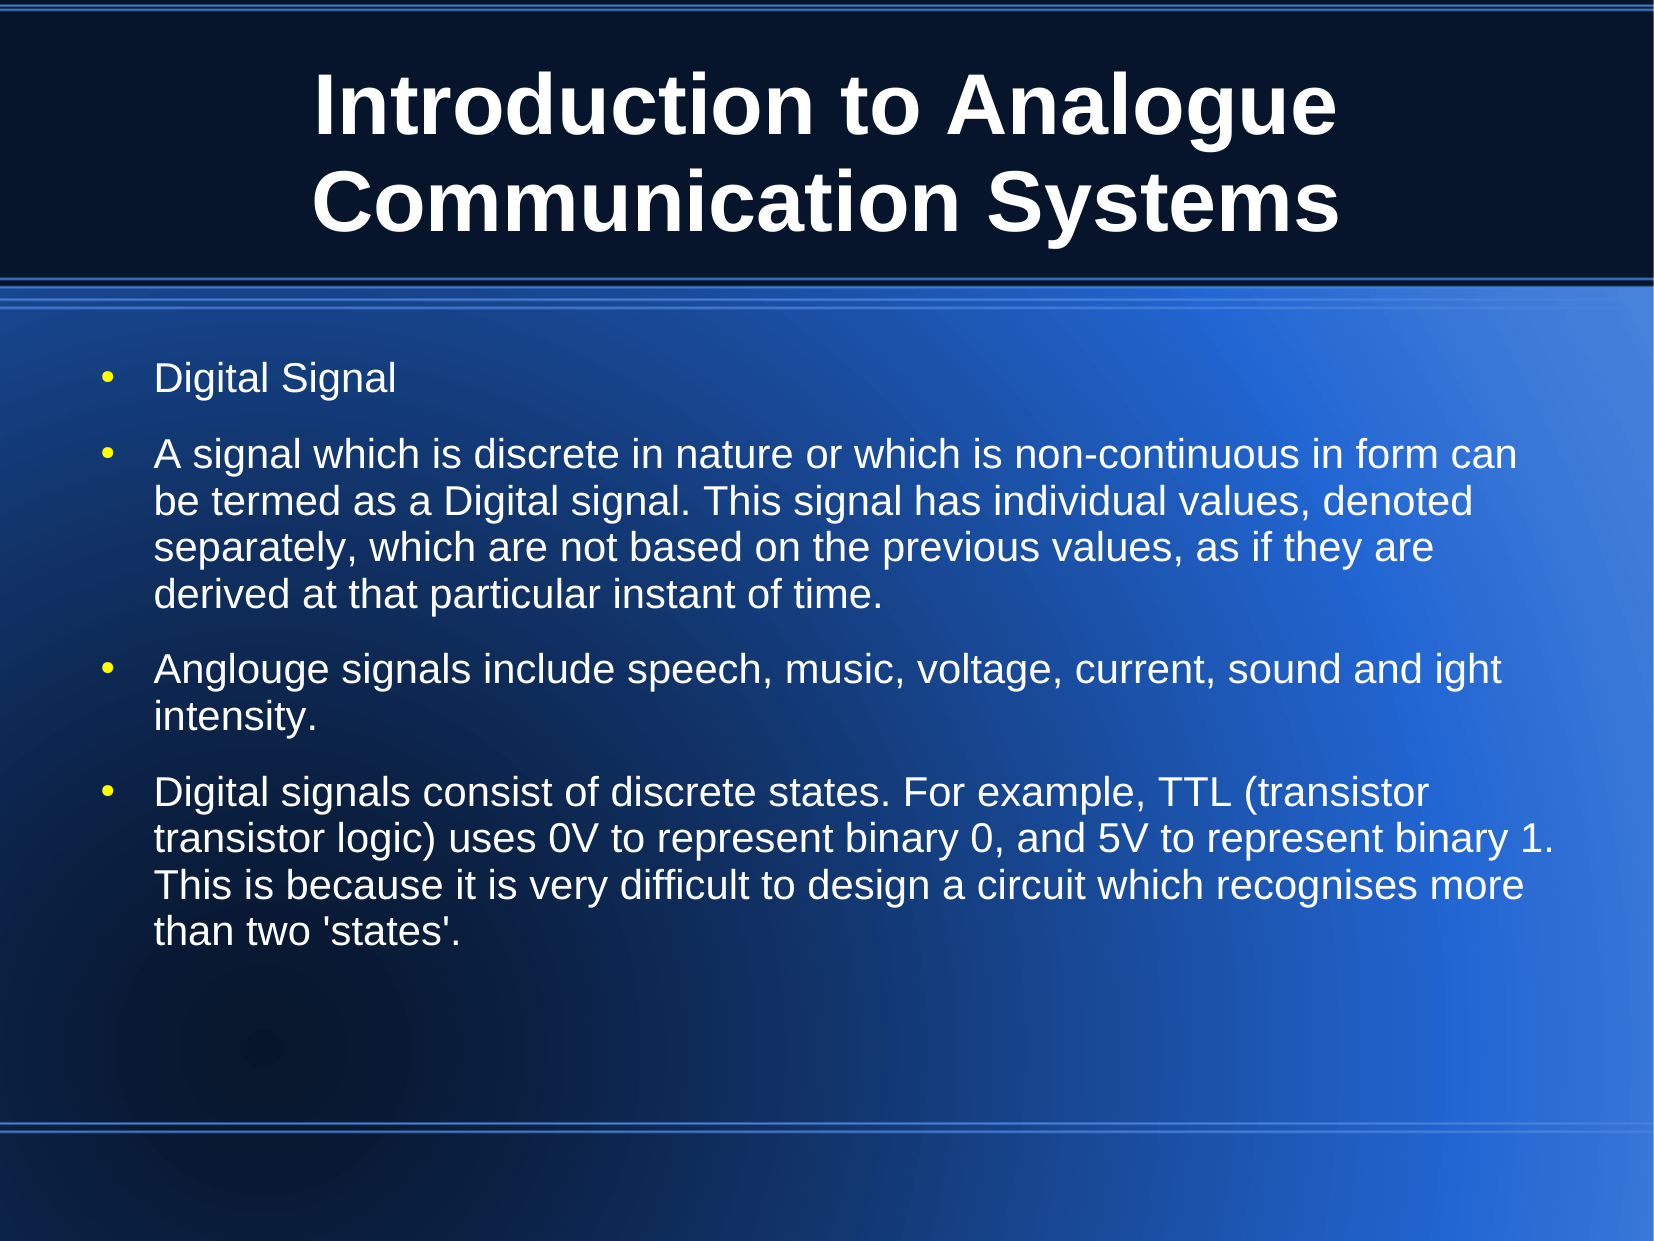

# Introduction to Analogue Communication Systems
Digital Signal
A signal which is discrete in nature or which is non-continuous in form can be termed as a Digital signal. This signal has individual values, denoted separately, which are not based on the previous values, as if they are derived at that particular instant of time.
Anglouge signals include speech, music, voltage, current, sound and ight intensity.
Digital signals consist of discrete states. For example, TTL (transistor transistor logic) uses 0V to represent binary 0, and 5V to represent binary 1. This is because it is very difficult to design a circuit which recognises more than two 'states'.